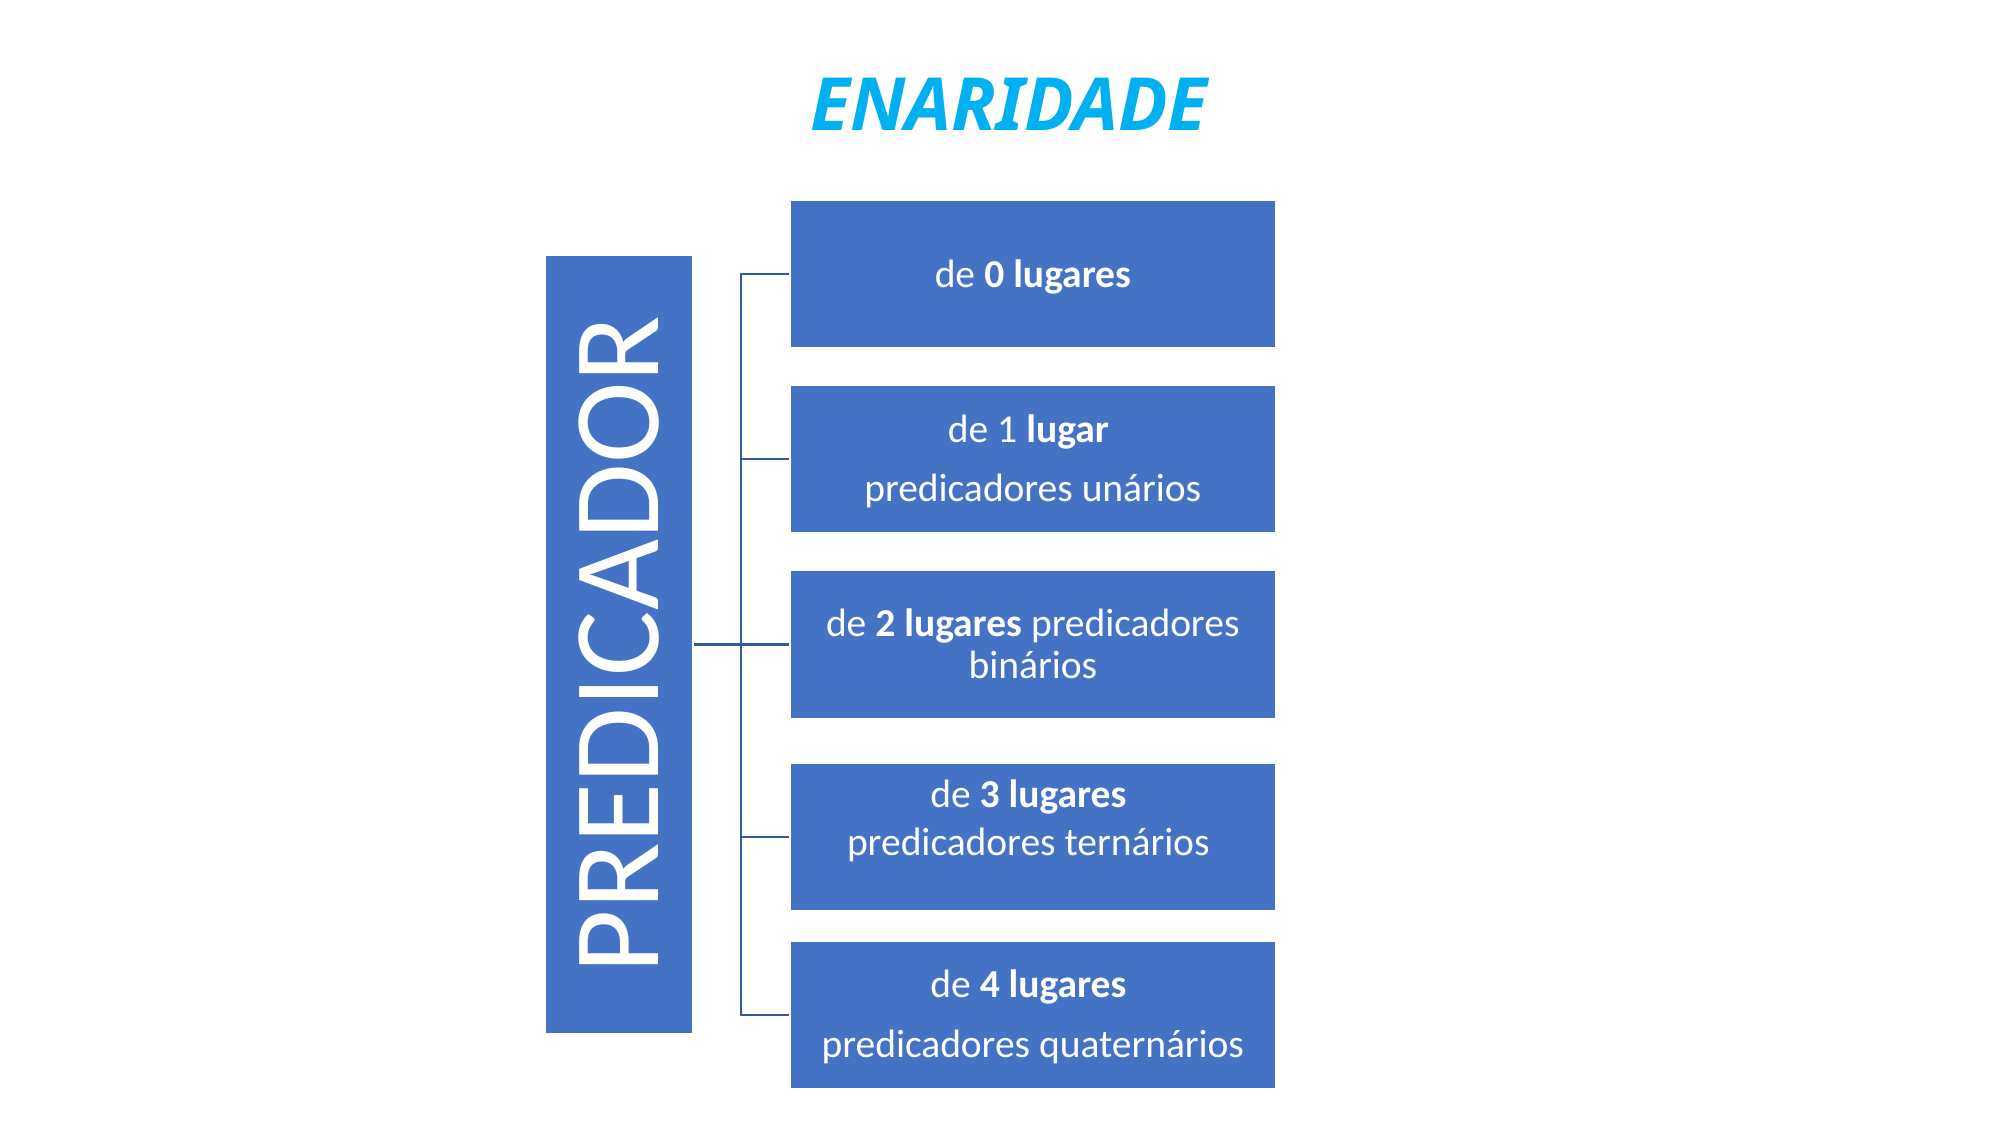

# ENARIDADE
de 0 lugares
de 1 lugar
predicadores unários
PREDICADOR
de 2 lugares predicadores binários
de 3 lugares
predicadores ternários
de 4 lugares
predicadores quaternários